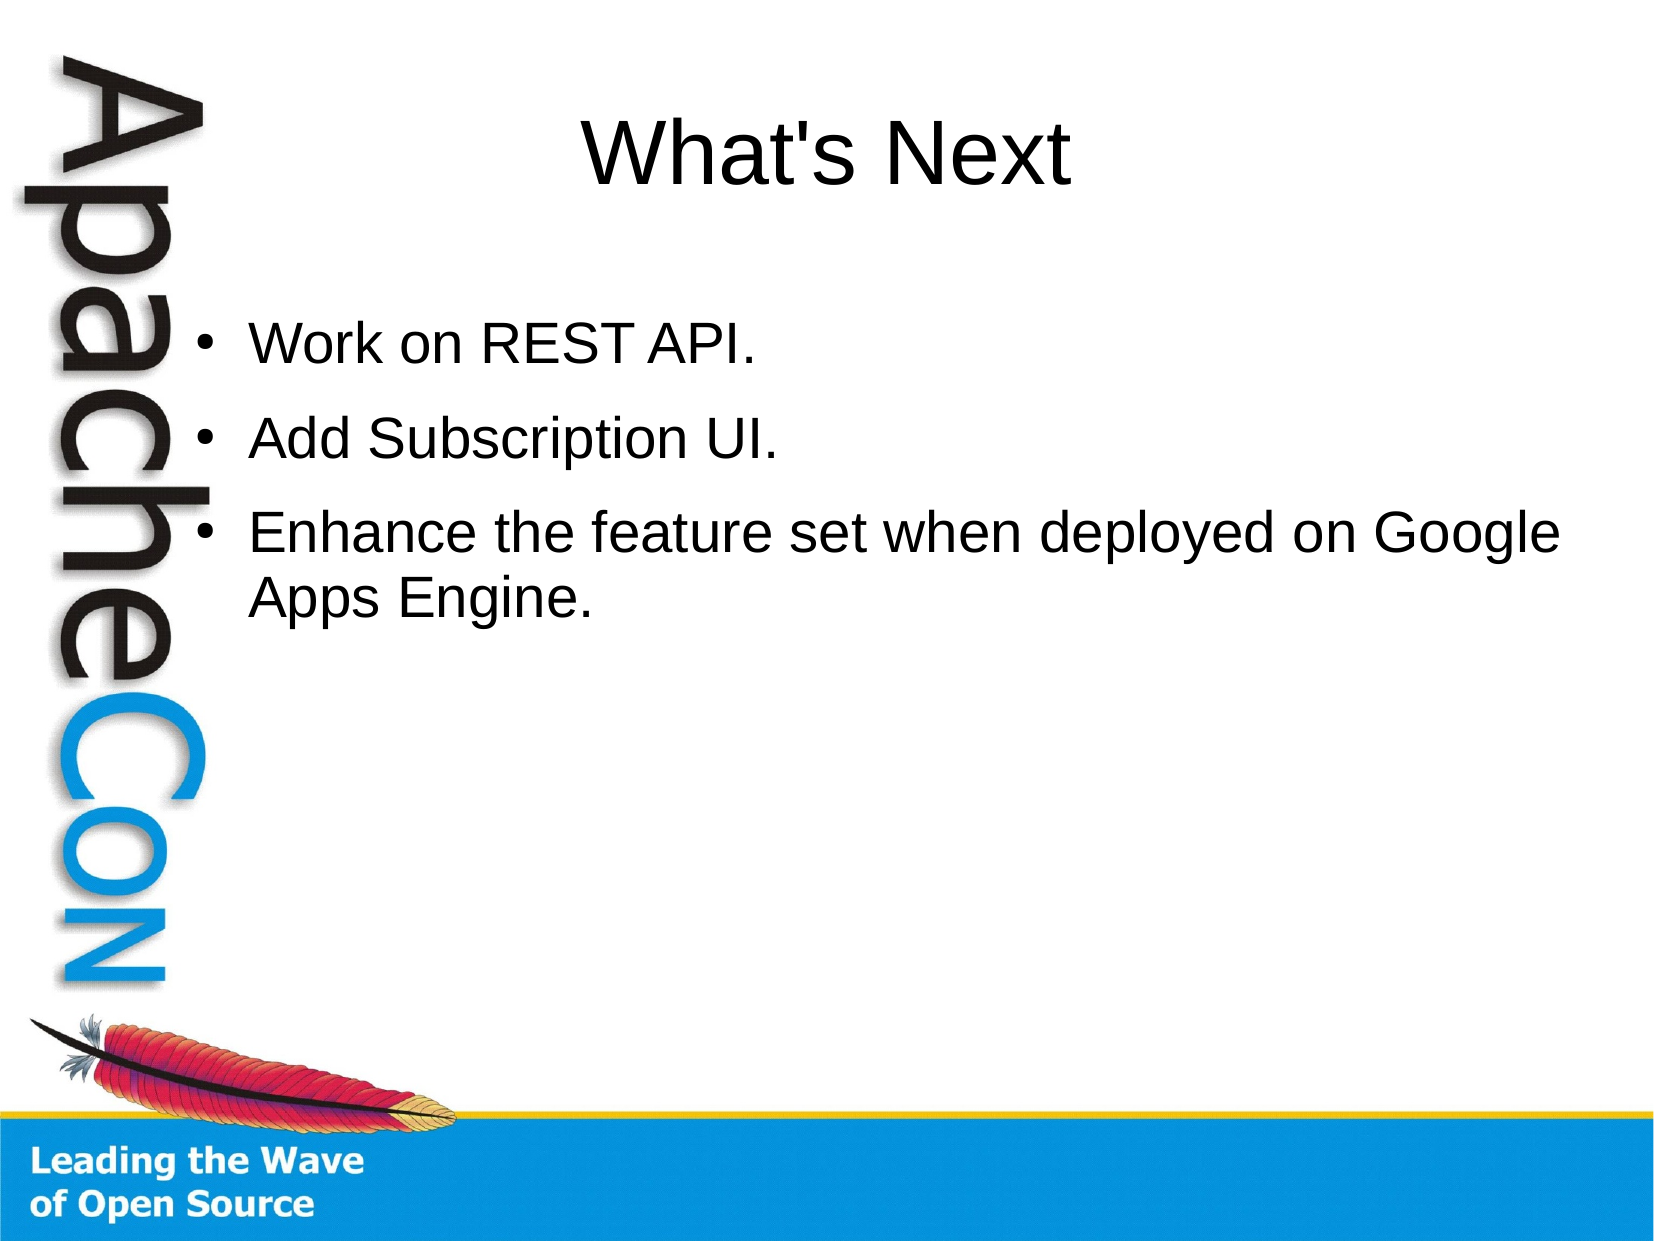

# What's Next
Work on REST API.
Add Subscription UI.
Enhance the feature set when deployed on Google Apps Engine.